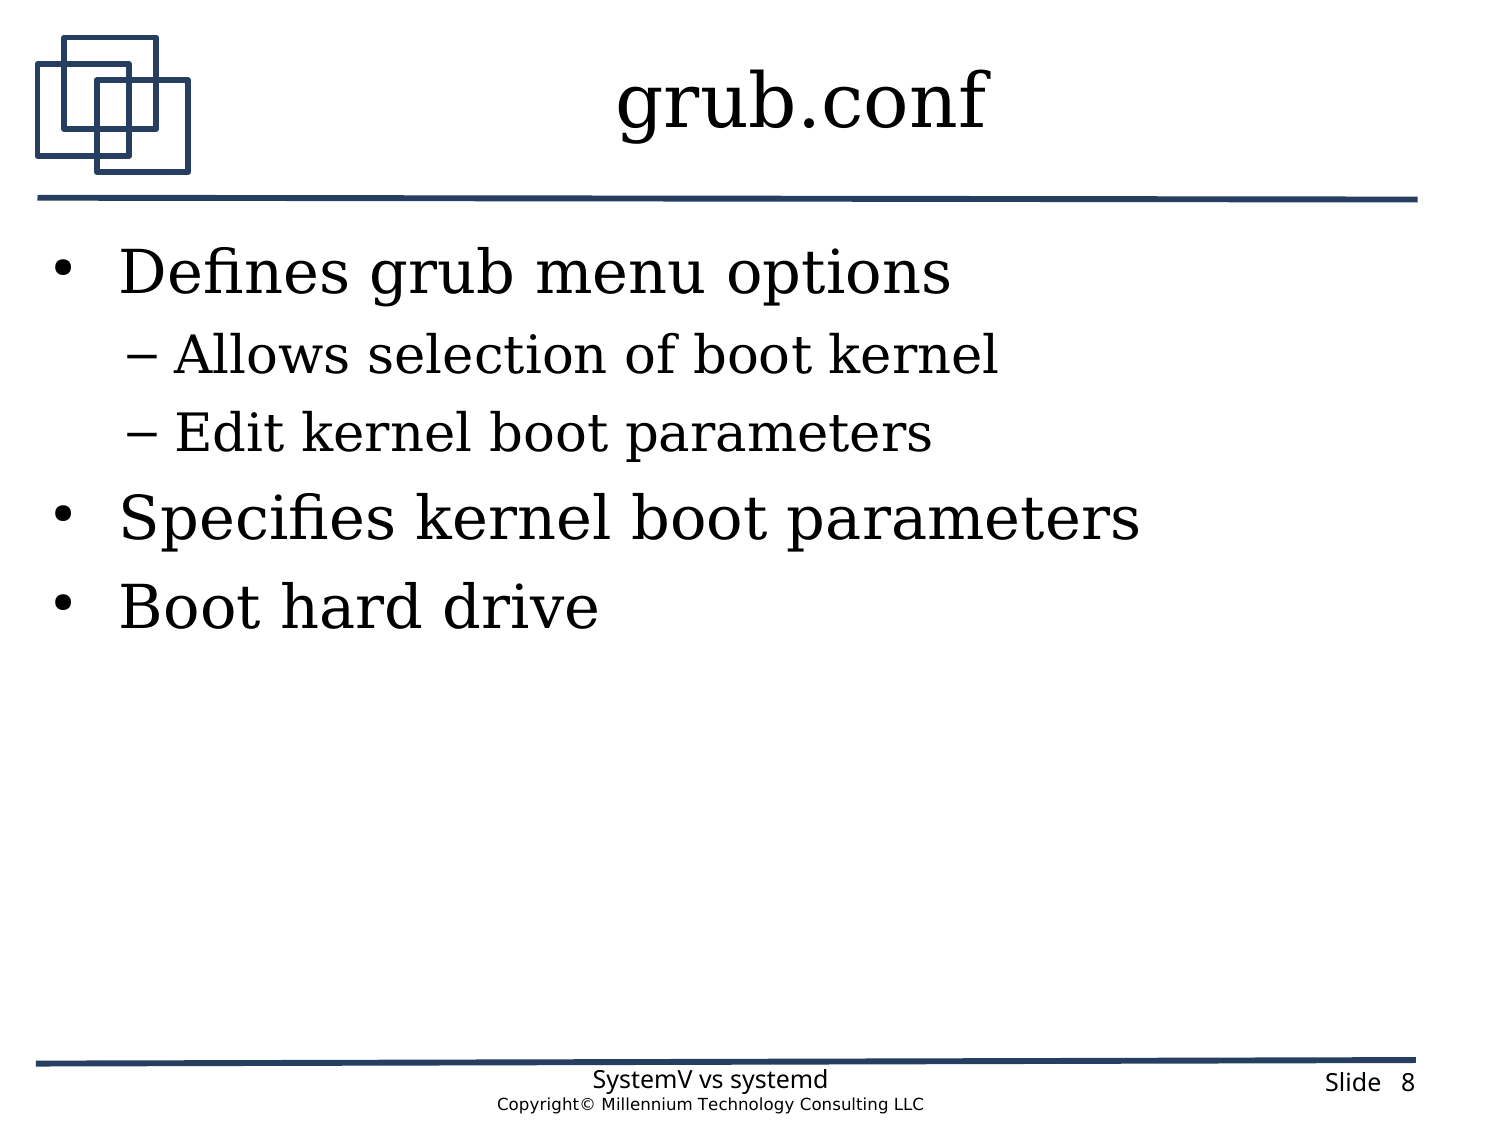

# grub.conf
Defines grub menu options
Allows selection of boot kernel
Edit kernel boot parameters
Specifies kernel boot parameters
Boot hard drive